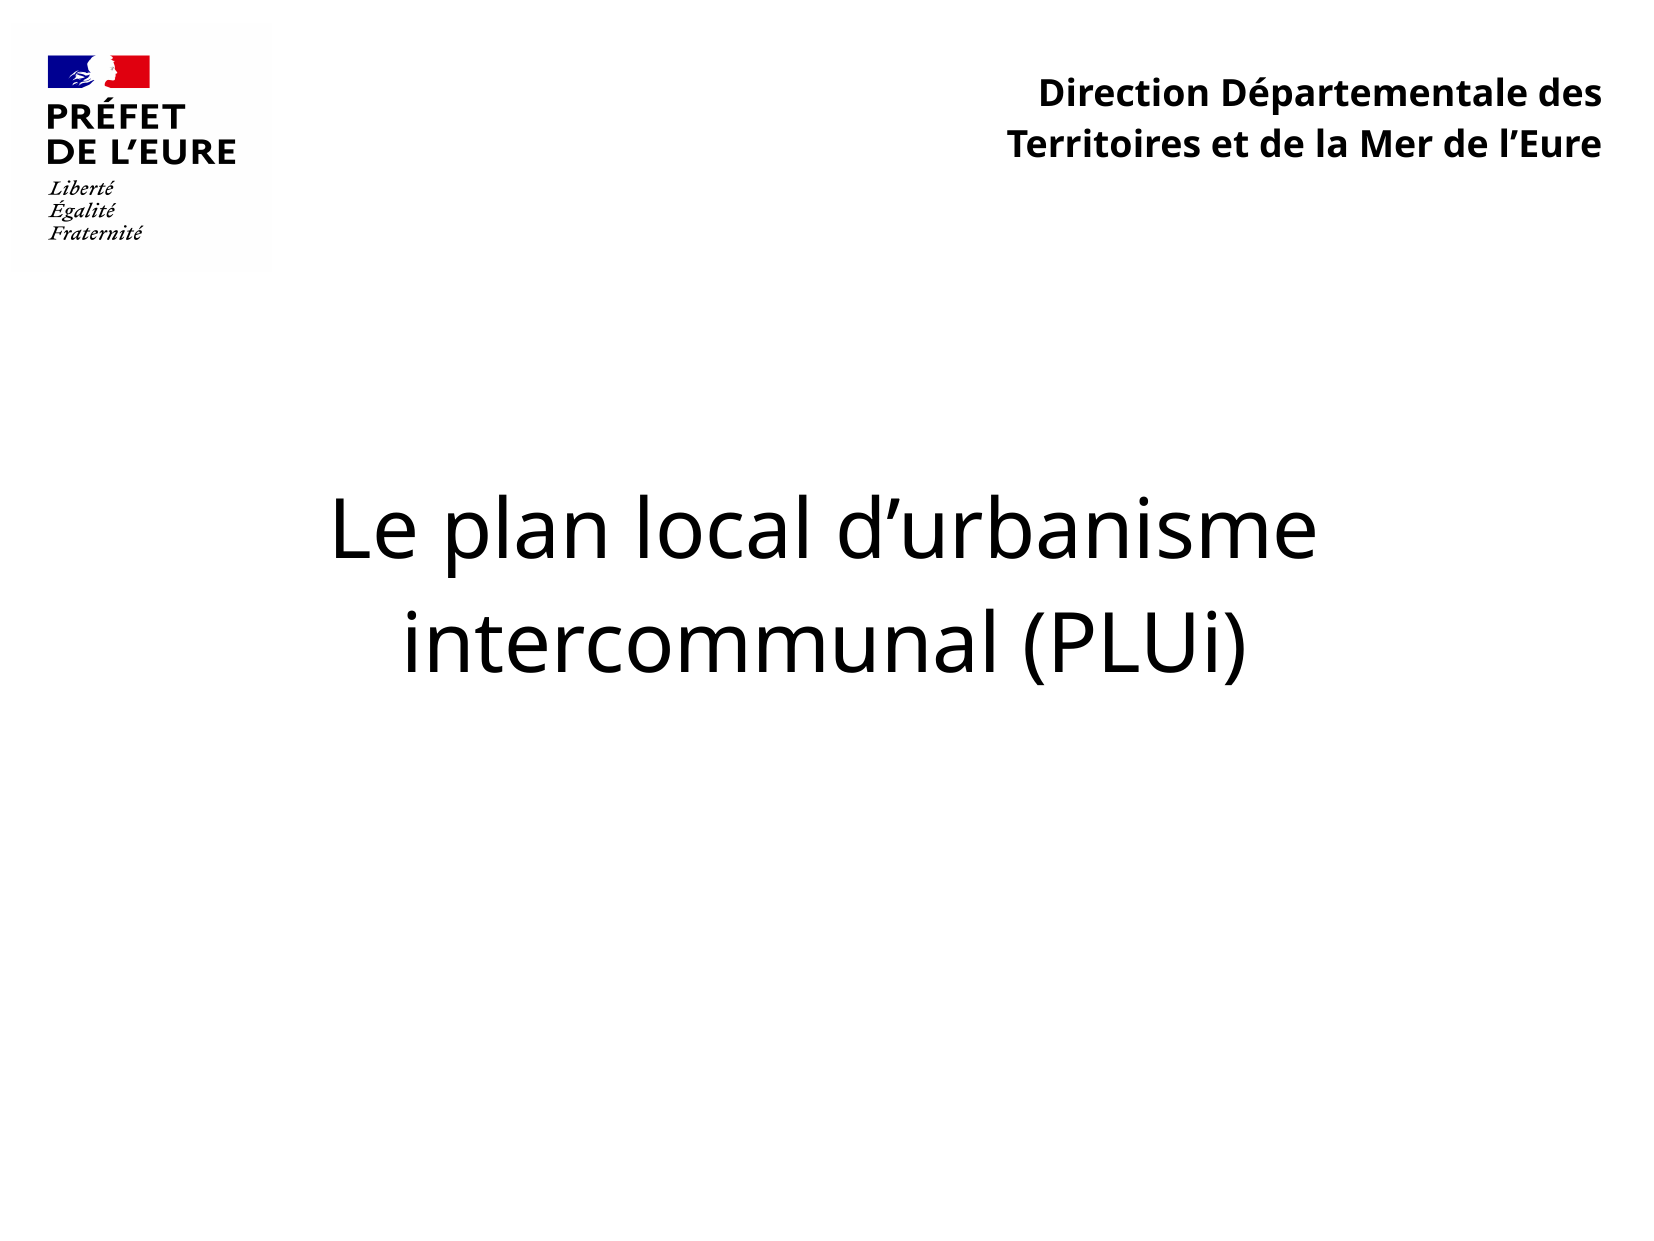

Direction Départementale des
Territoires et de la Mer de l’Eure
#
Le plan local d’urbanisme intercommunal (PLUi)